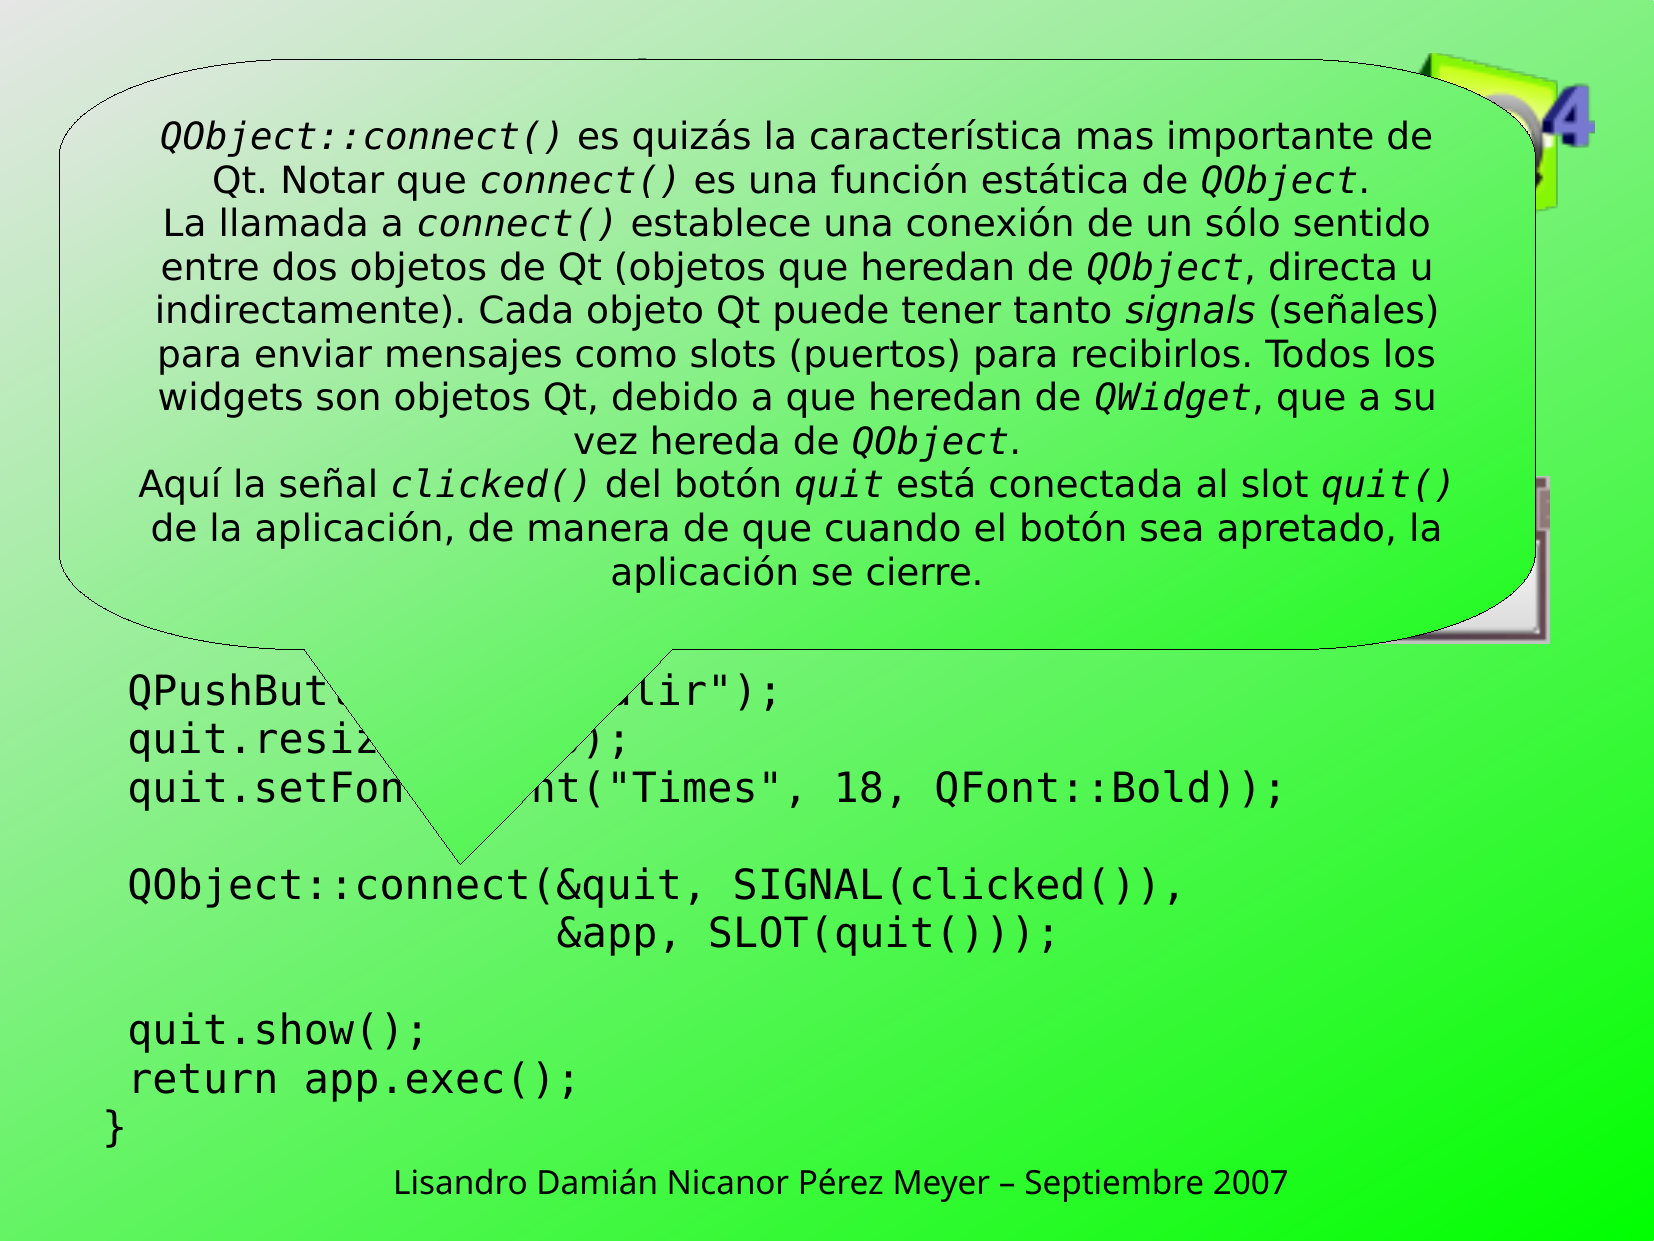

# Introducción al desarrollo multiplataforma con Qt 4
QObject::connect() es quizás la característica mas importante de Qt. Notar que connect() es una función estática de QObject.
La llamada a connect() establece una conexión de un sólo sentido entre dos objetos de Qt (objetos que heredan de QObject, directa u indirectamente). Cada objeto Qt puede tener tanto signals (señales) para enviar mensajes como slots (puertos) para recibirlos. Todos los widgets son objetos Qt, debido a que heredan de QWidget, que a su vez hereda de QObject.
Aquí la señal clicked() del botón quit está conectada al slot quit() de la aplicación, de manera de que cuando el botón sea apretado, la aplicación se cierre.
#include <QApplication>
#include <QFont>
#include <QPushButton>
int main(int argc, char *argv[])
{
 QApplication app(argc, argv);
 QPushButton quit("Salir");
 quit.resize(75, 30);
 quit.setFont(QFont("Times", 18, QFont::Bold));
 QObject::connect(&quit, SIGNAL(clicked()),
 &app, SLOT(quit()));
 quit.show();
 return app.exec();
 }
Lisandro Damián Nicanor Pérez Meyer – Septiembre 2007